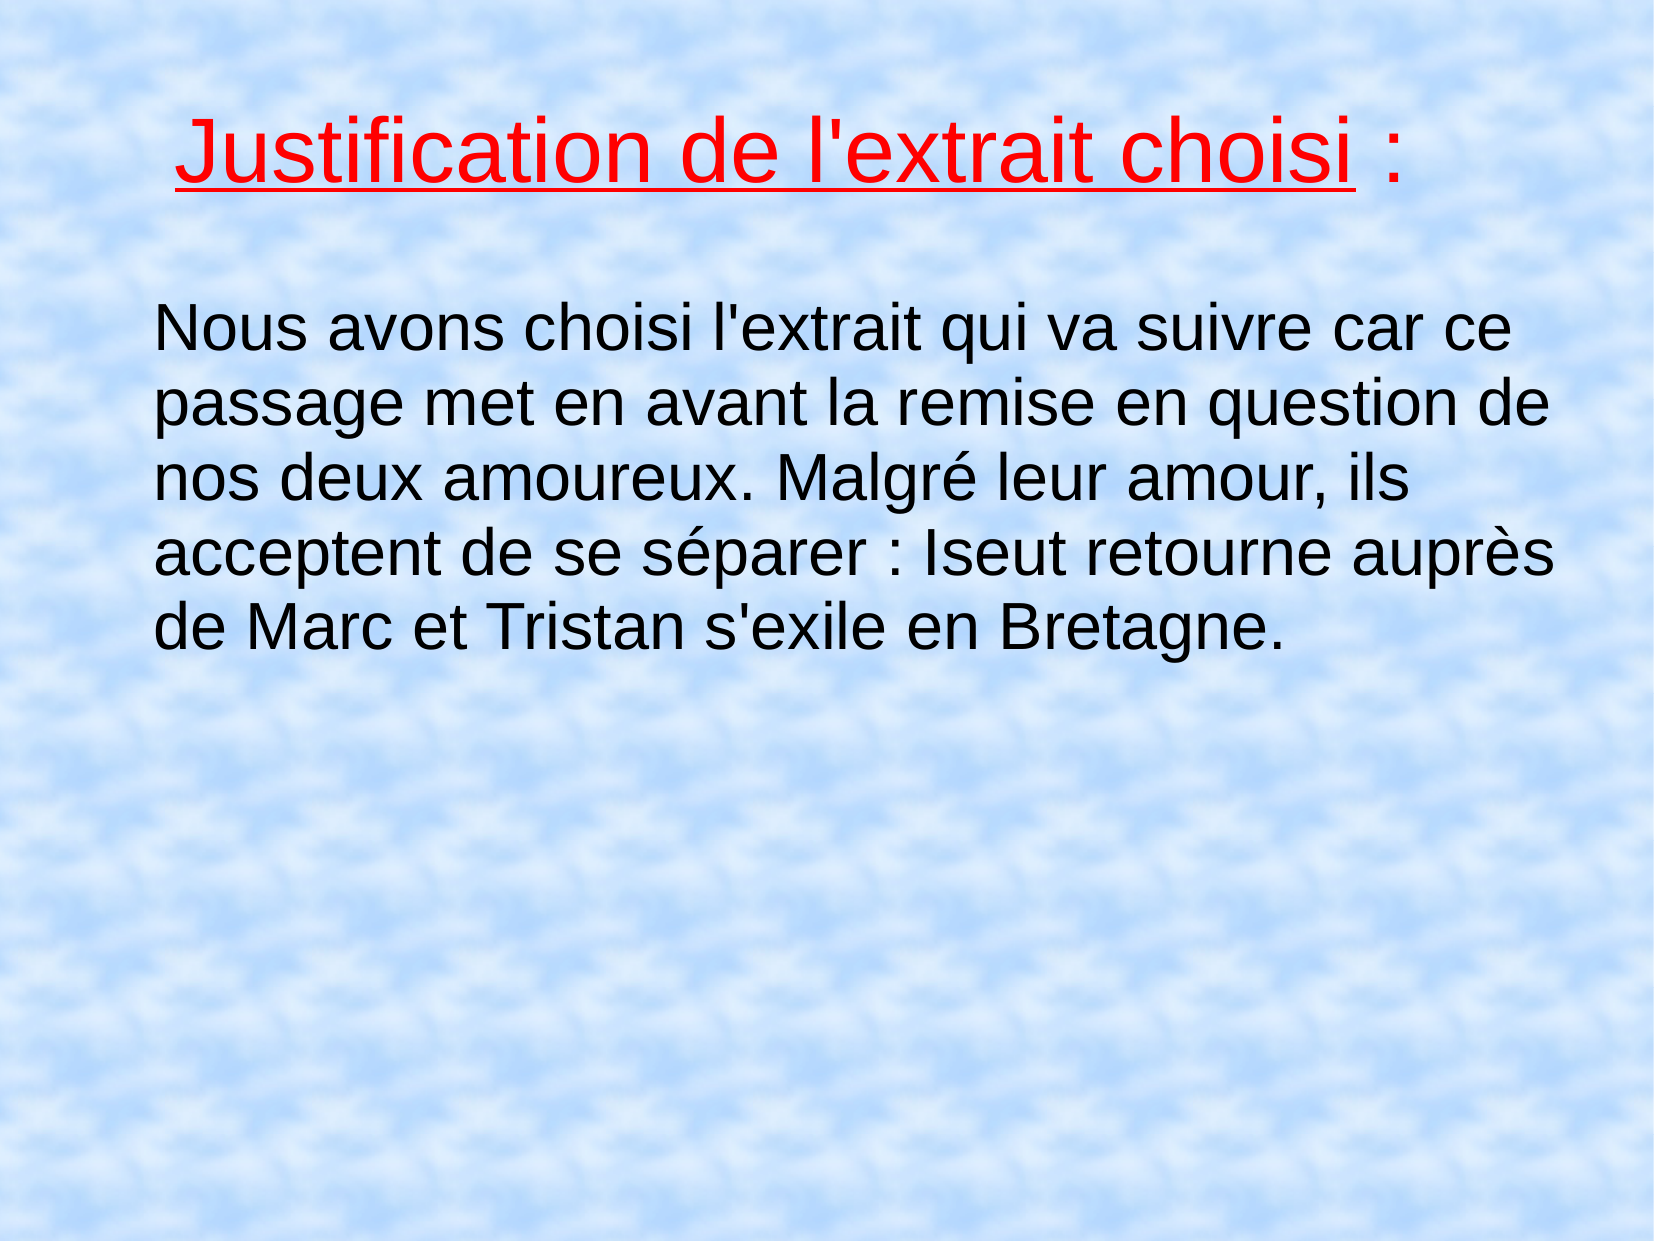

Justification de l'extrait choisi :
# Nous avons choisi l'extrait qui va suivre car ce passage met en avant la remise en question de nos deux amoureux. Malgré leur amour, ils acceptent de se séparer : Iseut retourne auprès de Marc et Tristan s'exile en Bretagne.